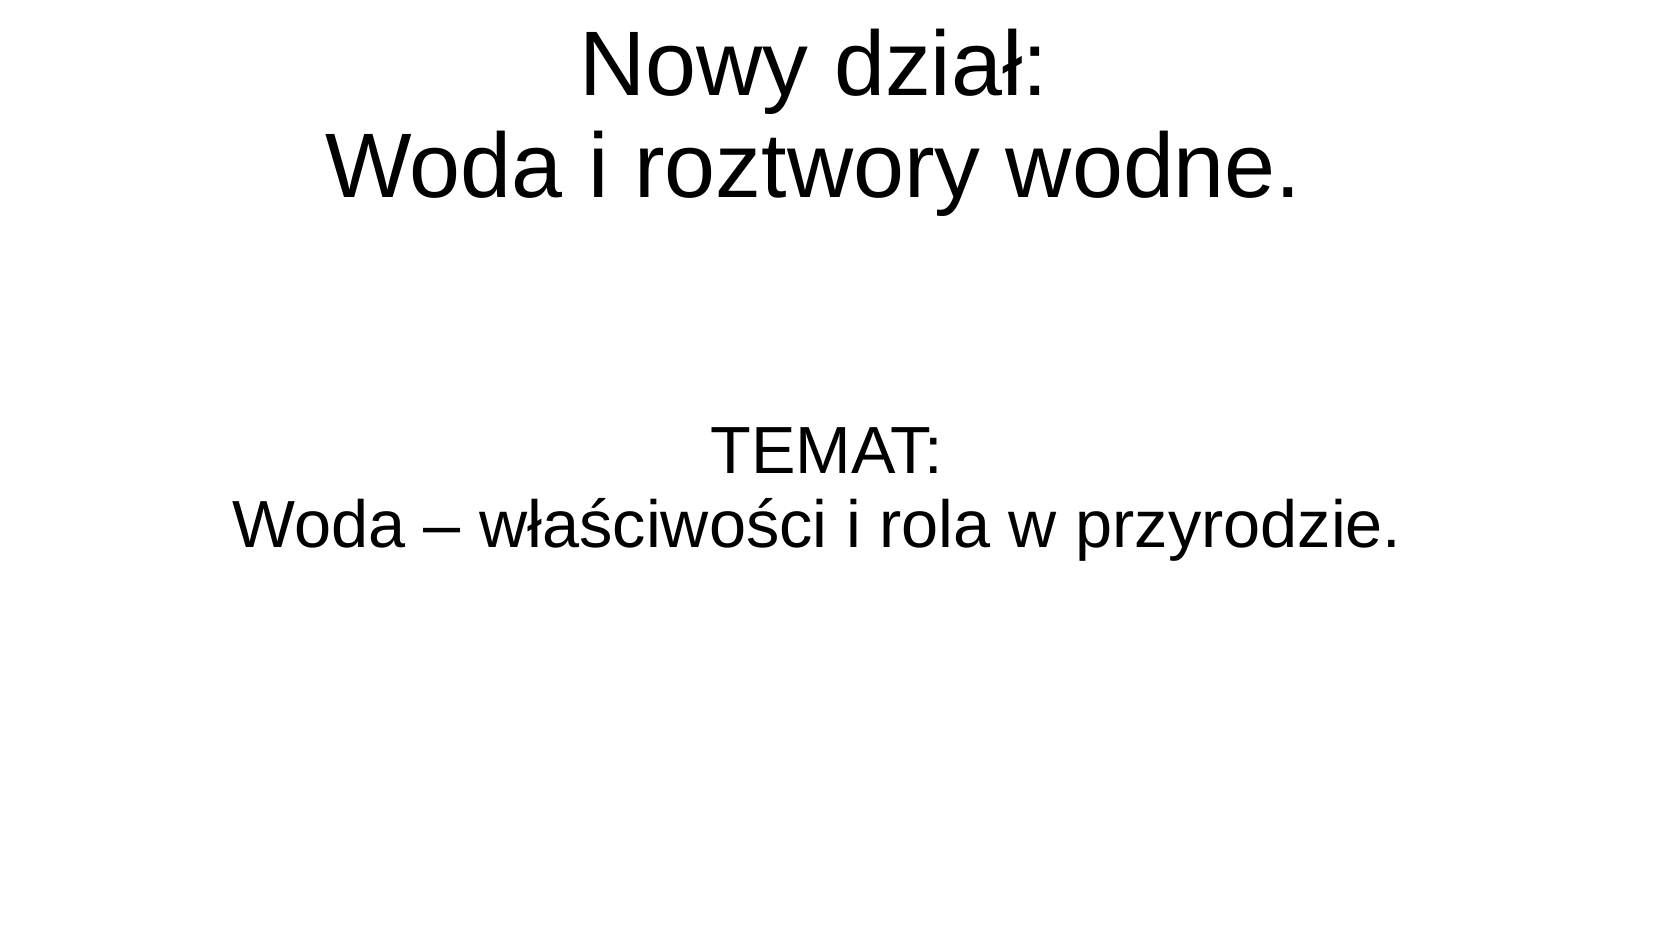

# Nowy dział: Woda i roztwory wodne.
TEMAT:
Woda – właściwości i rola w przyrodzie.